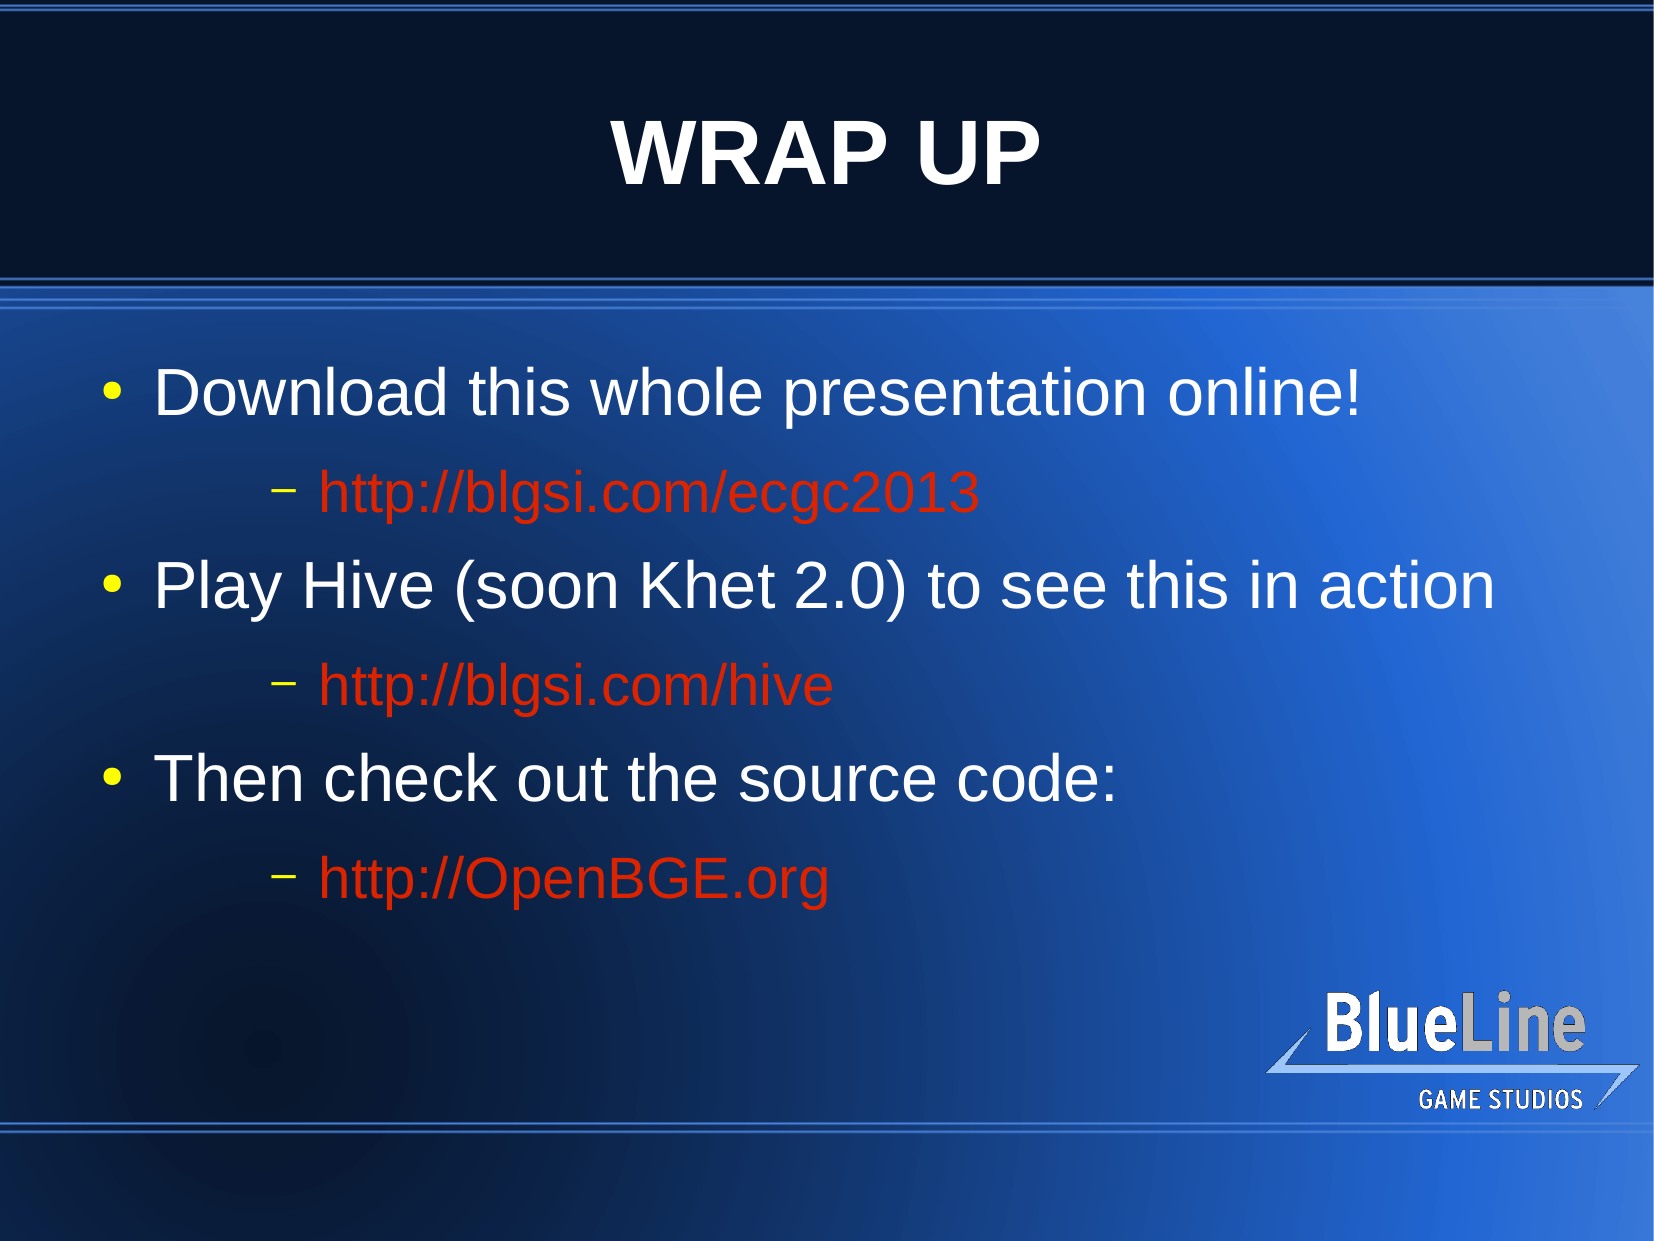

# WRAP UP
Download this whole presentation online!
http://blgsi.com/ecgc2013
Play Hive (soon Khet 2.0) to see this in action
http://blgsi.com/hive
Then check out the source code:
http://OpenBGE.org